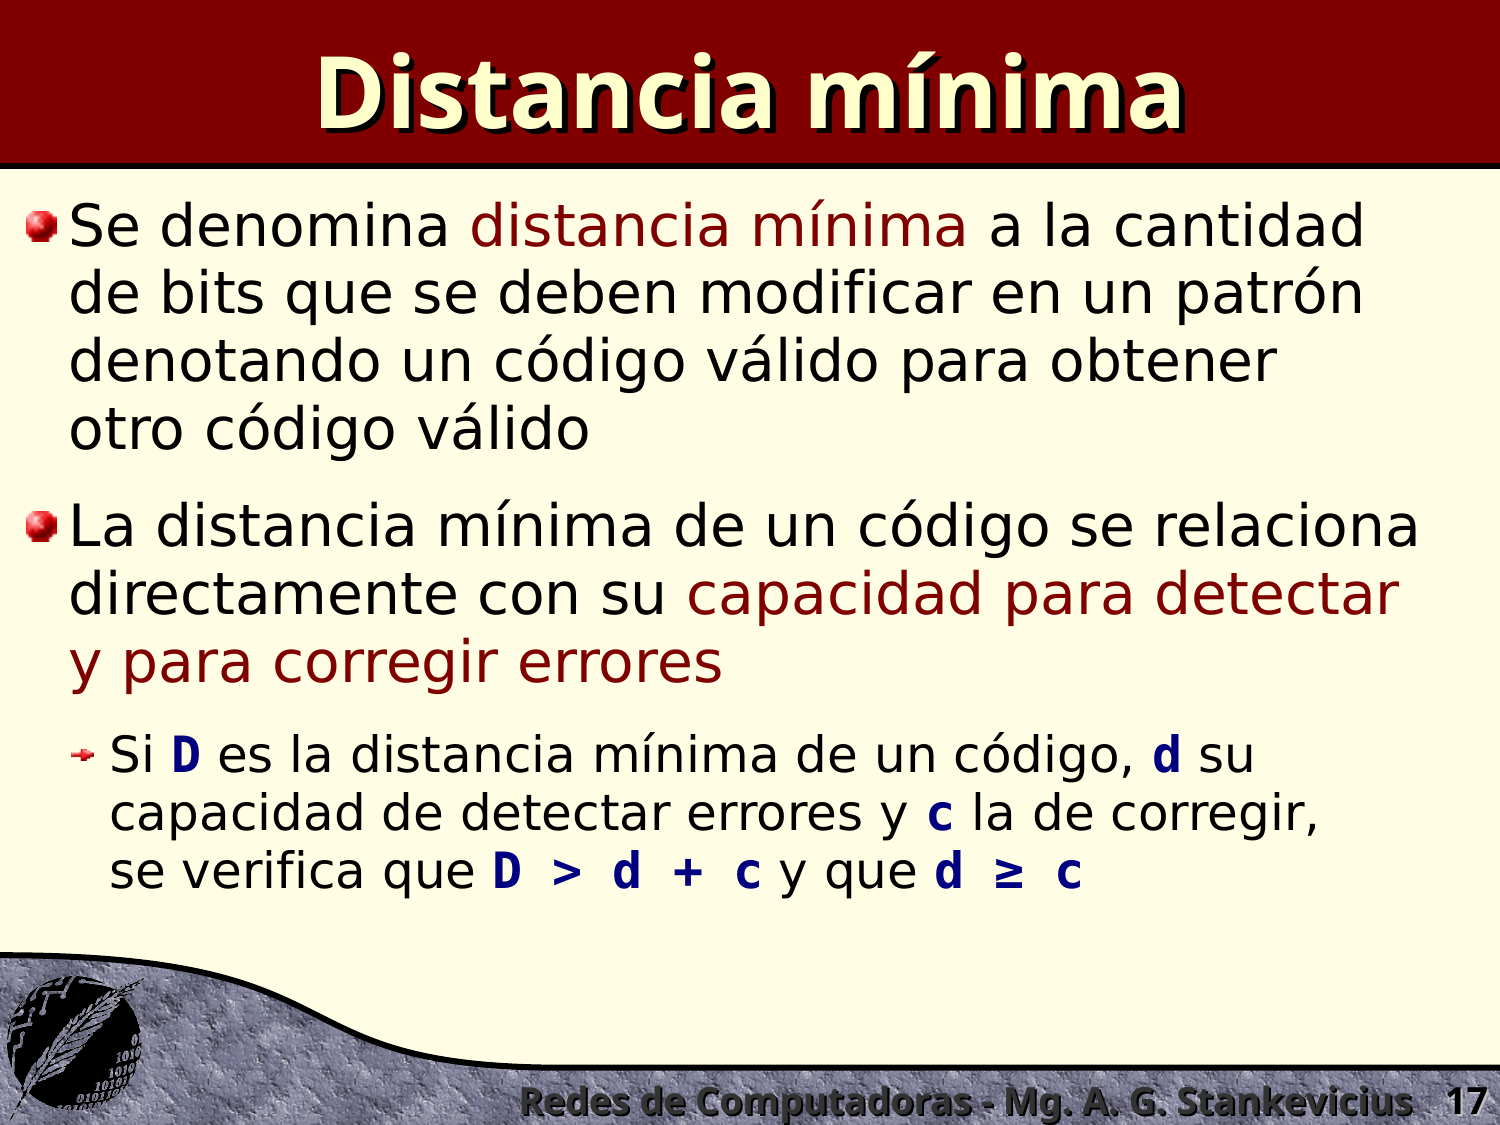

# Distancia mínima
Se denomina distancia mínima a la cantidad
de bits que se deben modificar en un patrón denotando un código válido para obtener
otro código válido
La distancia mínima de un código se relaciona directamente con su capacidad para detectar
y para corregir errores
Si D es la distancia mínima de un código, d su capacidad de detectar errores y c la de corregir,
se verifica que D > d + c y que d ≥ c
17